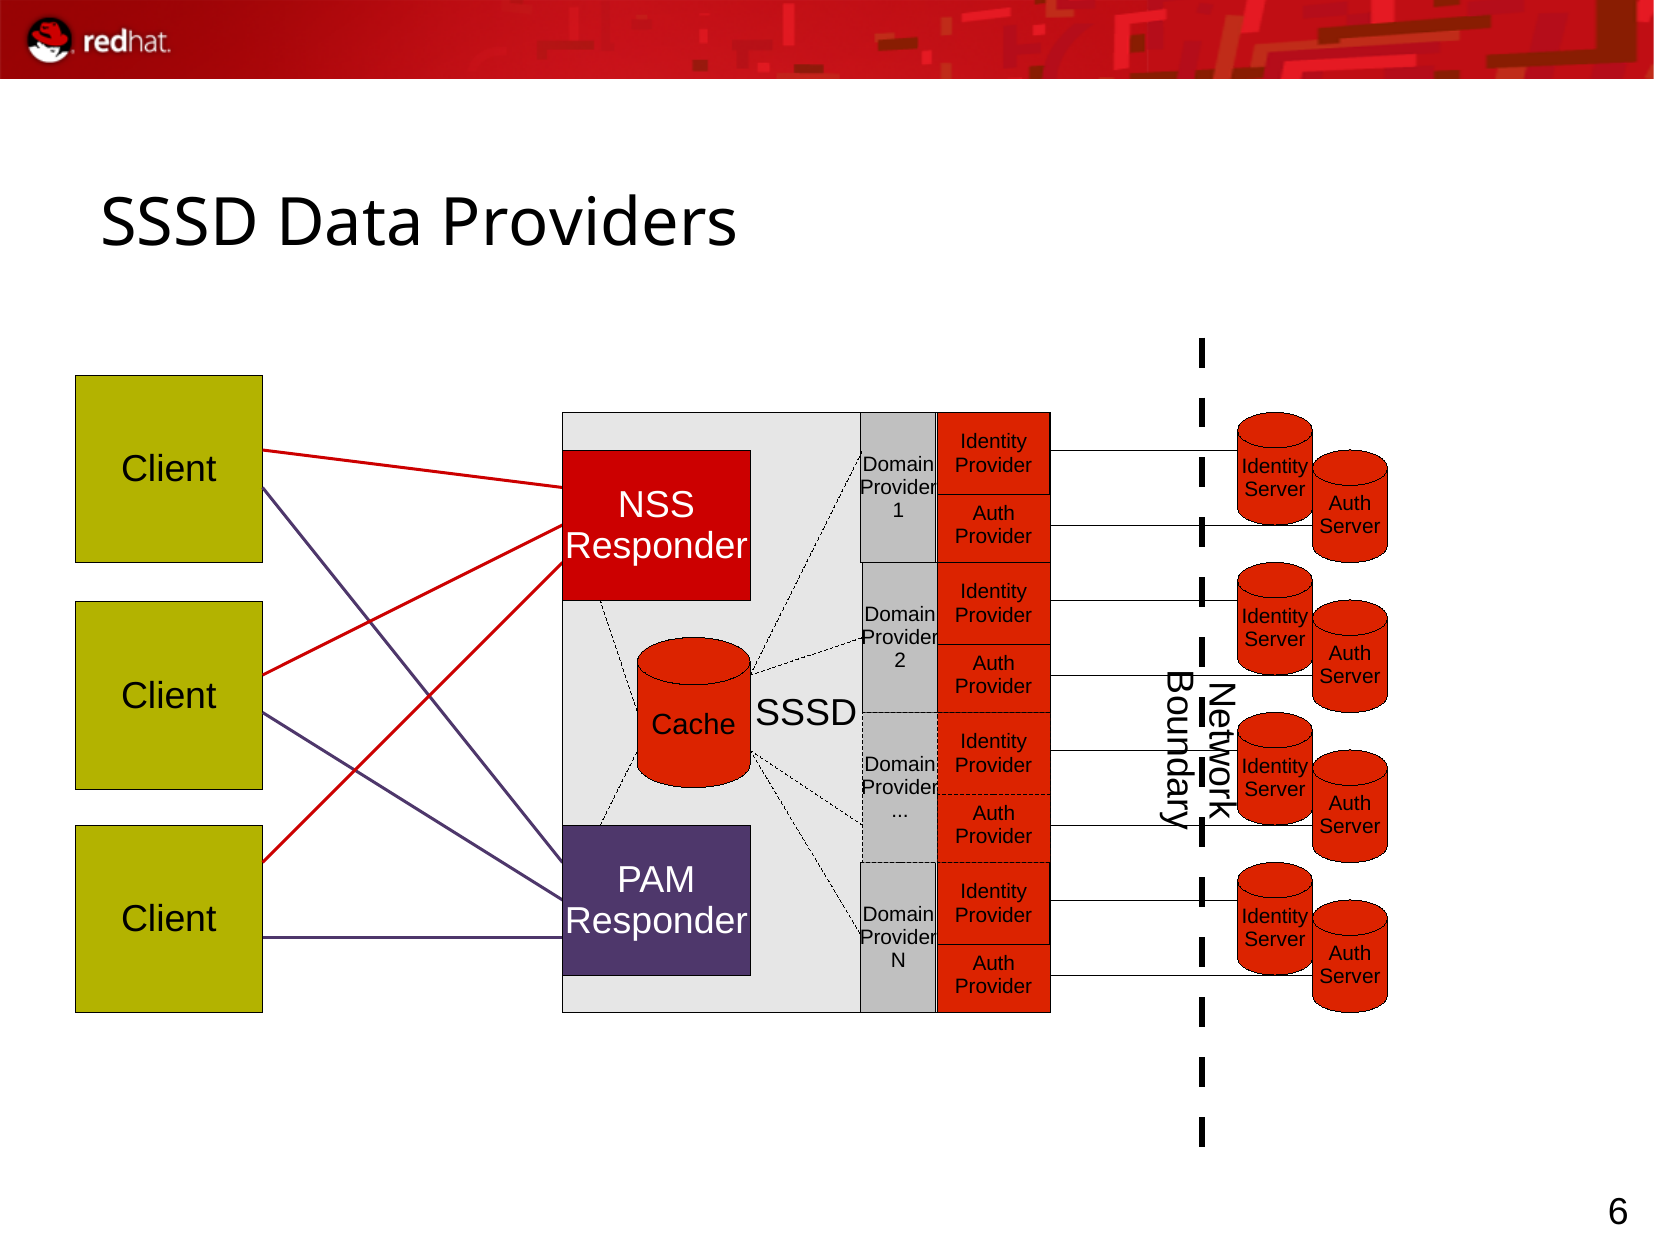

# SSSD Data Providers
Network
Boundary
Client
SSSD
Domain
Provider
1
Identity
Provider
Identity
Server
NSS
Responder
Auth
Server
Auth
Provider
Domain
Provider
2
Identity
Provider
Identity
Server
Auth
Server
Client
Cache
Auth
Provider
Domain
Provider
...
Identity
Provider
Identity
Server
Auth
Server
Auth
Provider
Client
PAM
Responder
Domain
Provider
N
Identity
Provider
Identity
Server
Auth
Server
Auth
Provider